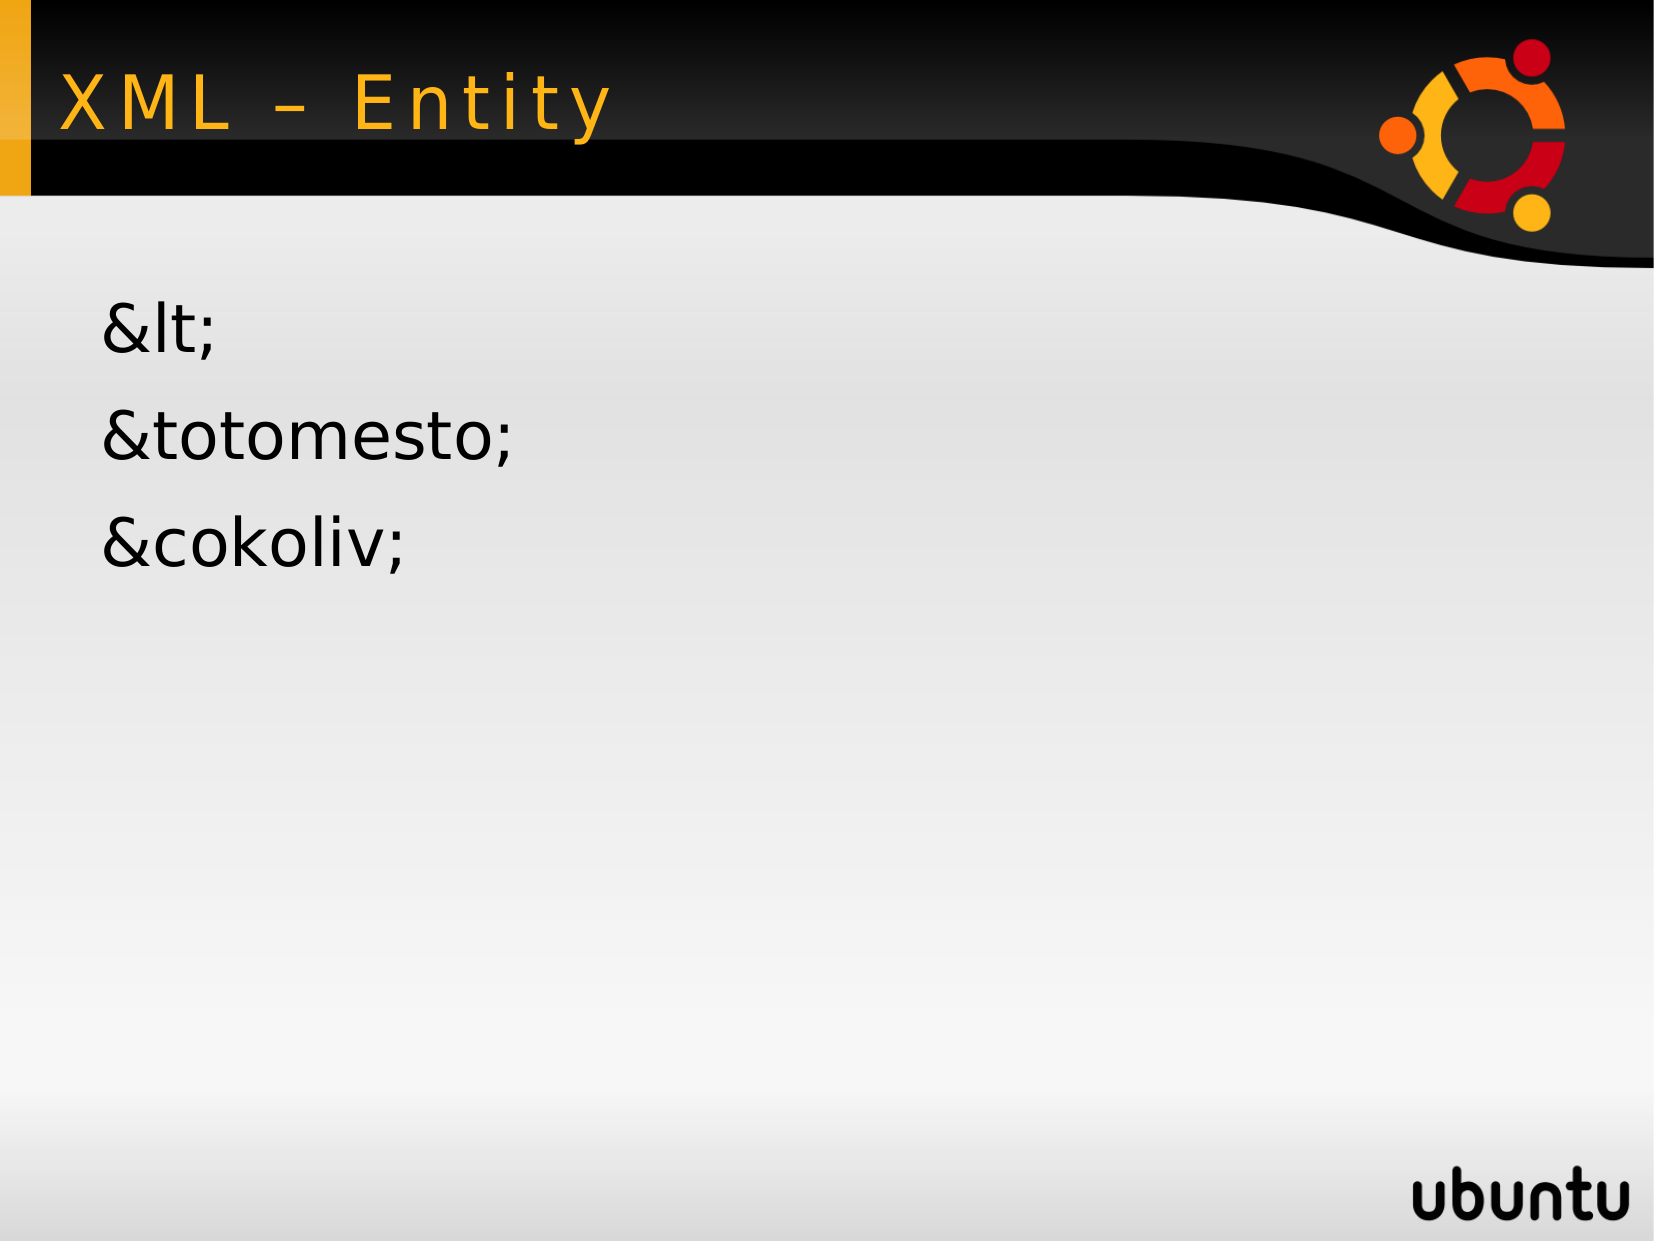

# XML – Entity
&lt;
&totomesto;
&cokoliv;